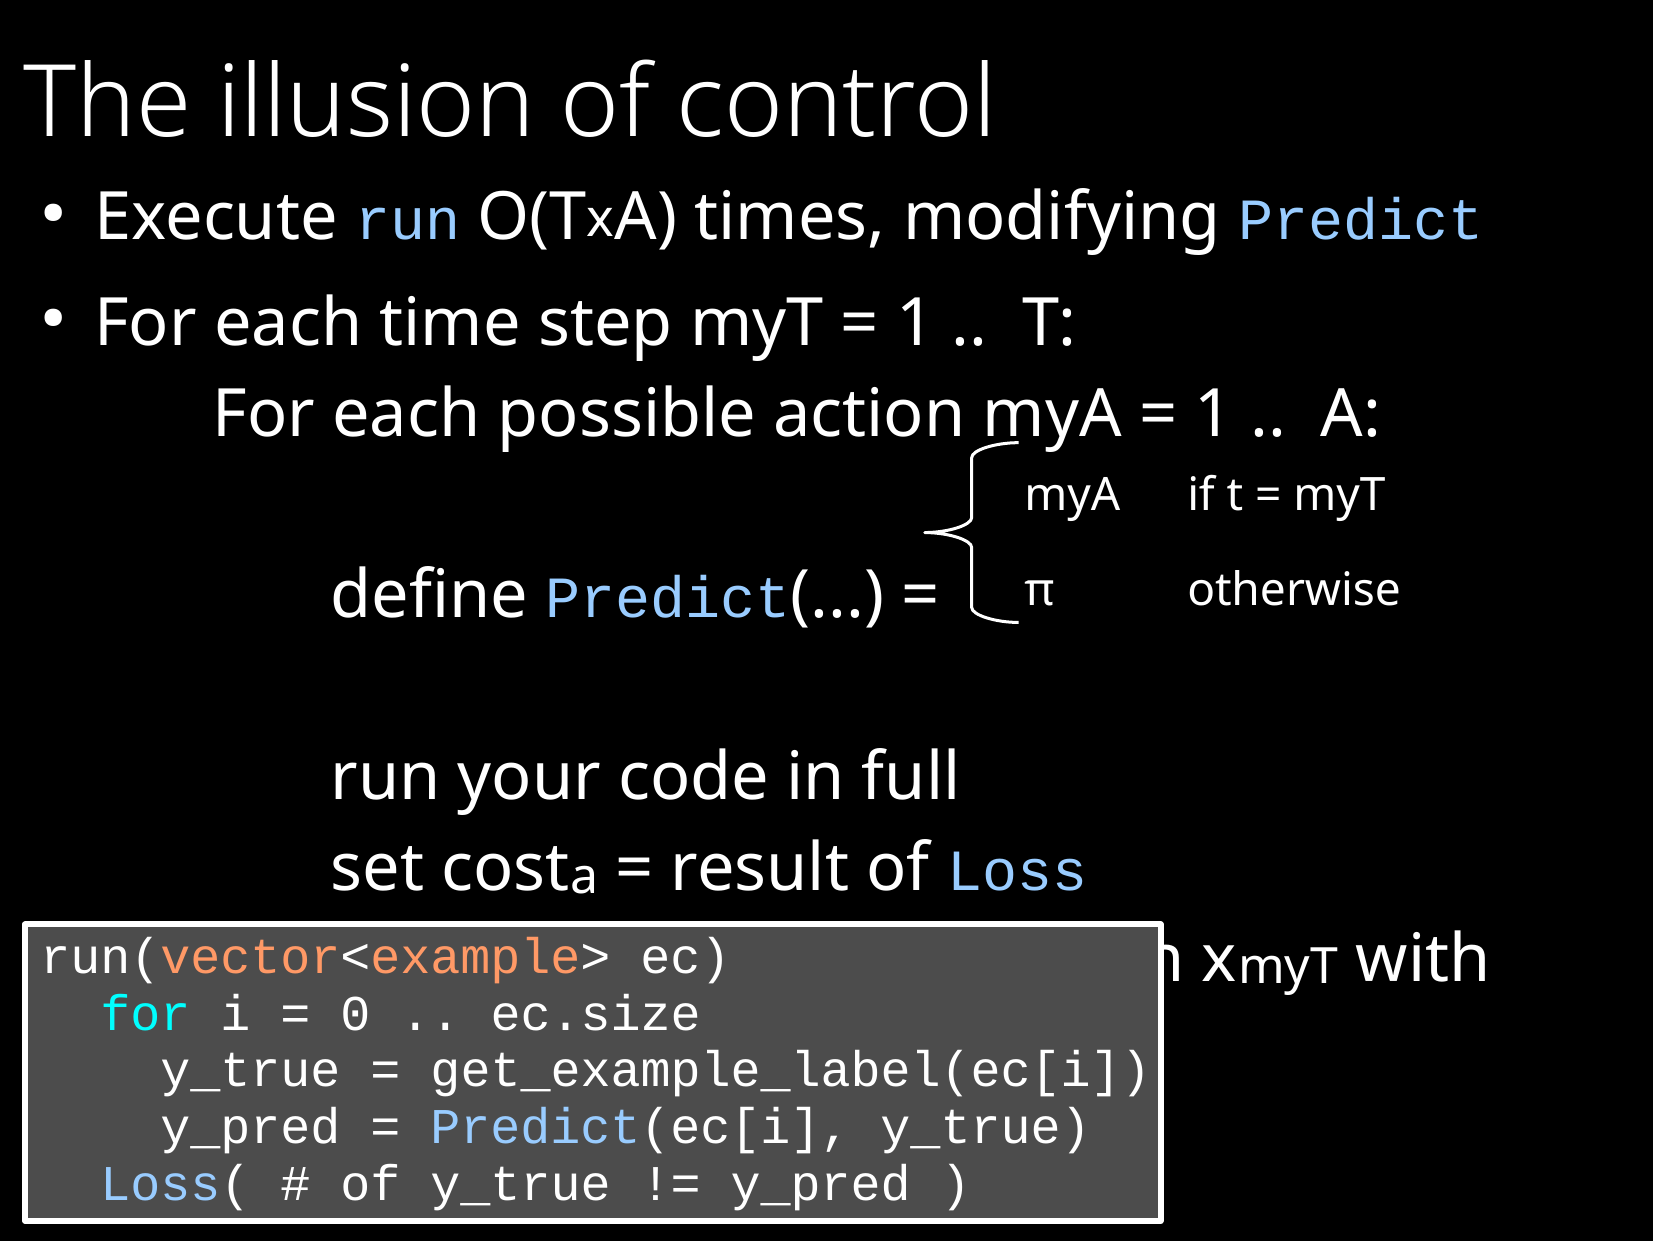

# The illusion of control
Execute run O(TxA) times, modifying Predict
For each time step myT = 1 .. T:
	For each possible action myA = 1 .. A:
		define Predict(...) =
		run your code in full
		set costa = result of Loss
	Make classification example on xmyT with <costa>
myA	if t = myT
π		otherwise
run(vector<example> ec)
 for i = 0 .. ec.size
 y_true = get_example_label(ec[i])
 y_pred = Predict(ec[i], y_true)
 Loss( # of y_true != y_pred )